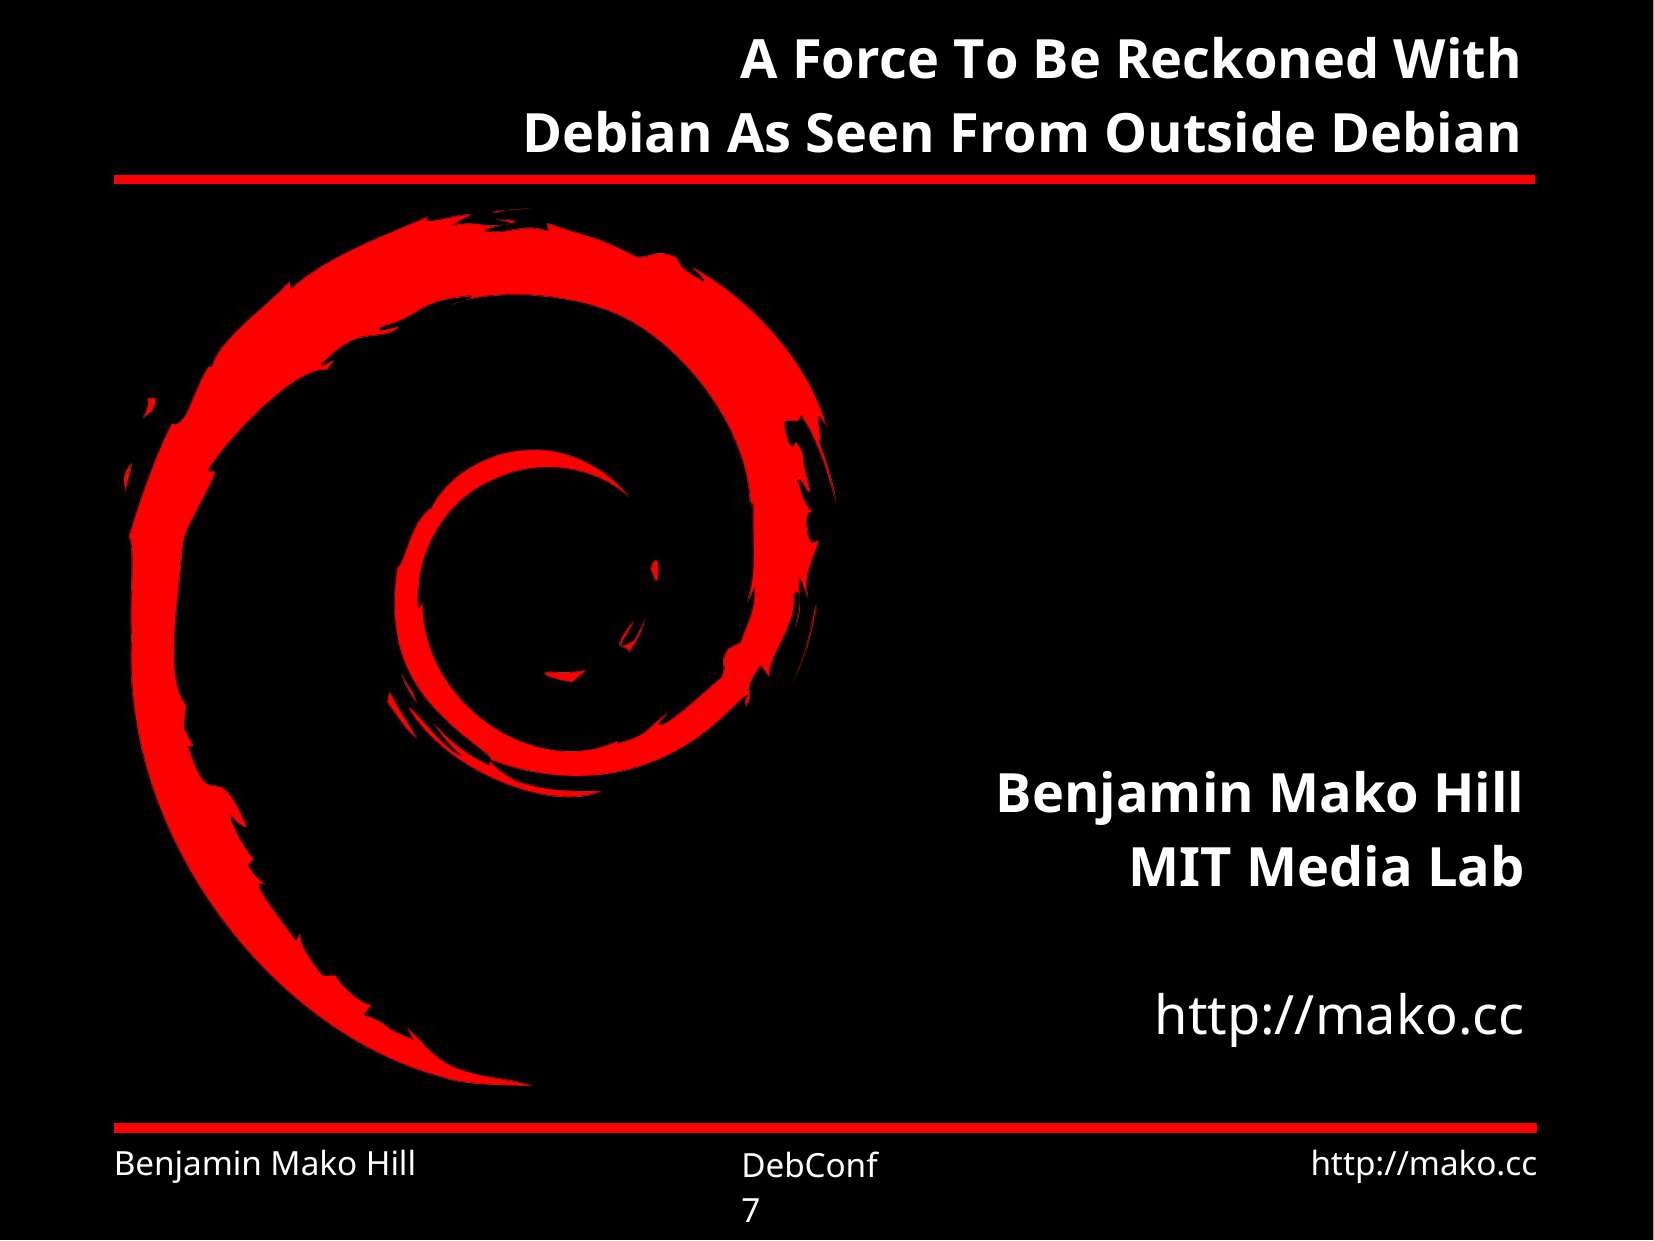

# A Force To Be Reckoned With Debian As Seen From Outside Debian
Benjamin Mako Hill
MIT Media Lab
http://mako.cc